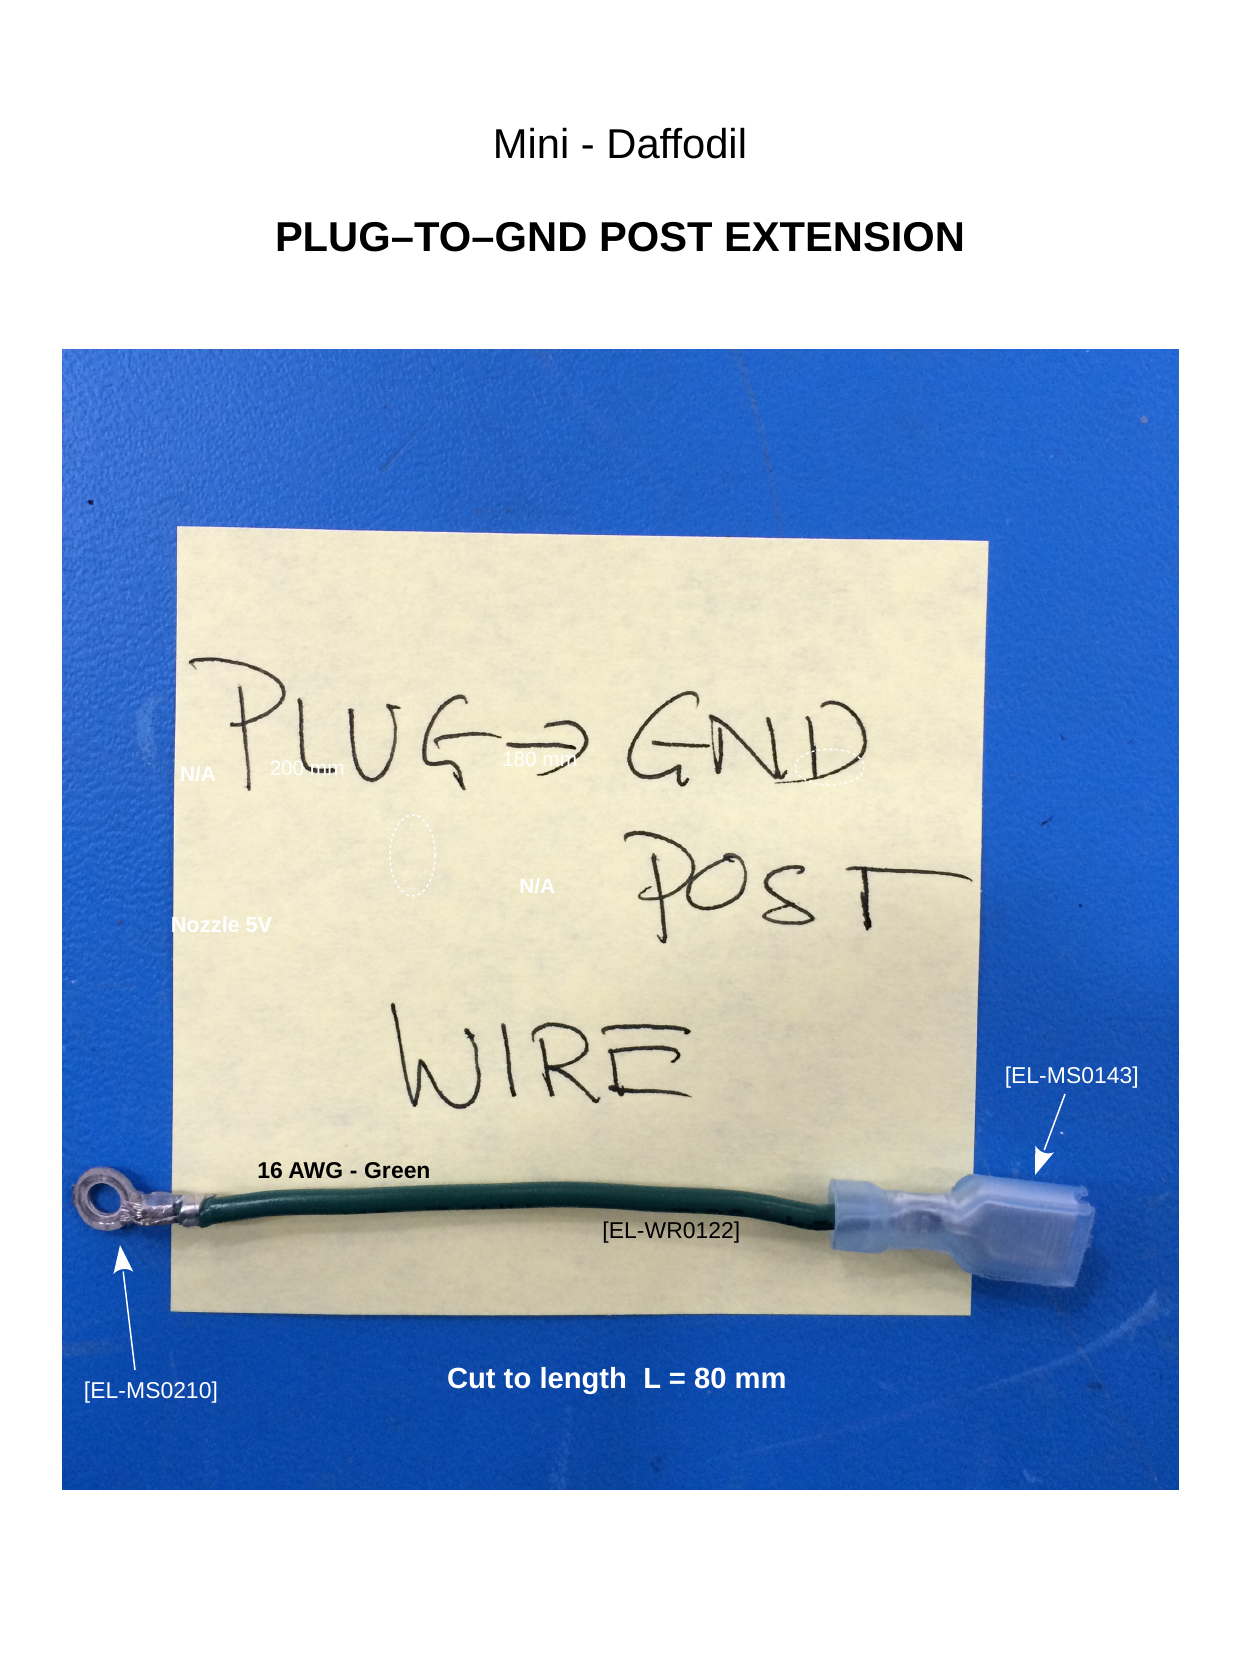

# Mini - Daffodil PLUG–TO–GND POST EXTENSION
180 mm
200 mm
N/A
N/A
Nozzle 5V
[EL-MS0143]
16 AWG - Green
[EL-WR0122]
Cut to length L = 80 mm
[EL-MS0210]